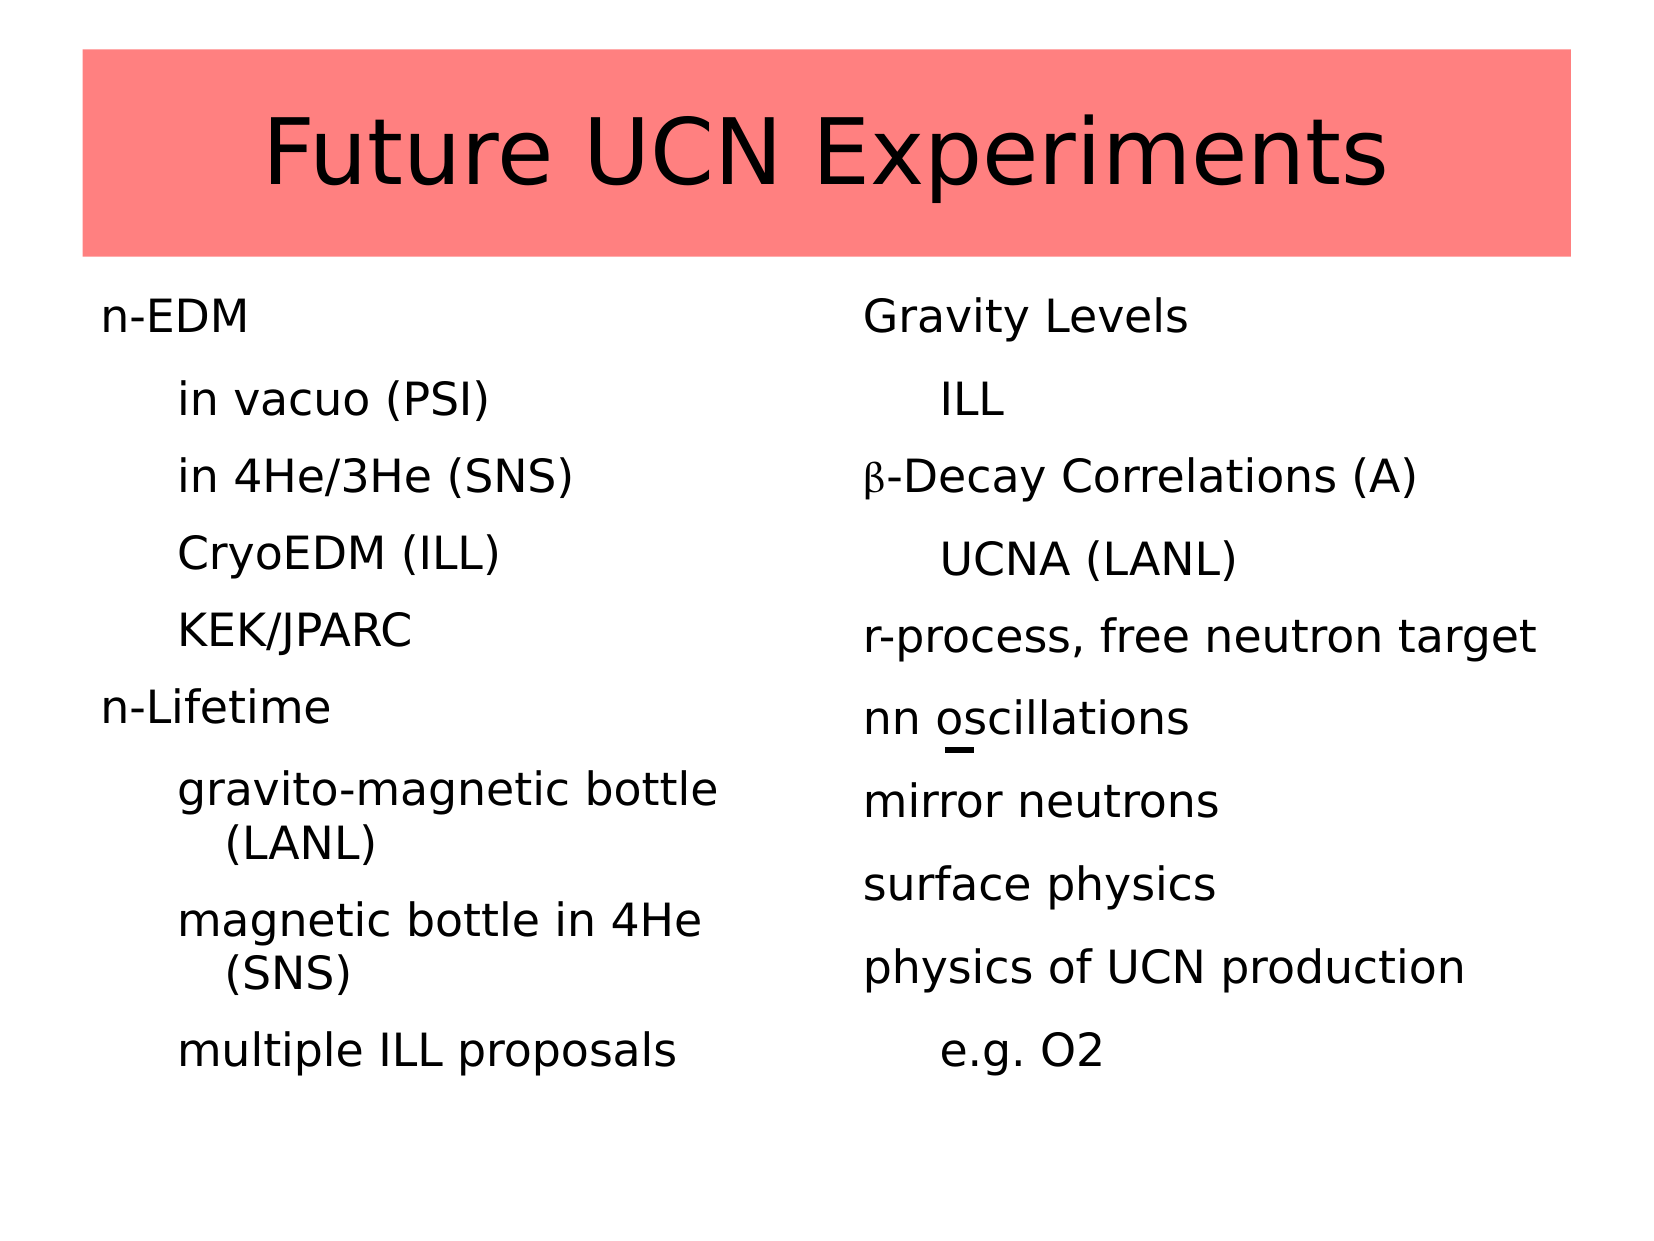

# Future UCN Experiments
n-EDM
in vacuo (PSI)
in 4He/3He (SNS)
CryoEDM (ILL)
KEK/JPARC
n-Lifetime
gravito-magnetic bottle (LANL)
magnetic bottle in 4He (SNS)
multiple ILL proposals
Gravity Levels
ILL
-Decay Correlations (A)
UCNA (LANL)
r-process, free neutron target
nn oscillations
mirror neutrons
surface physics
physics of UCN production
e.g. O2